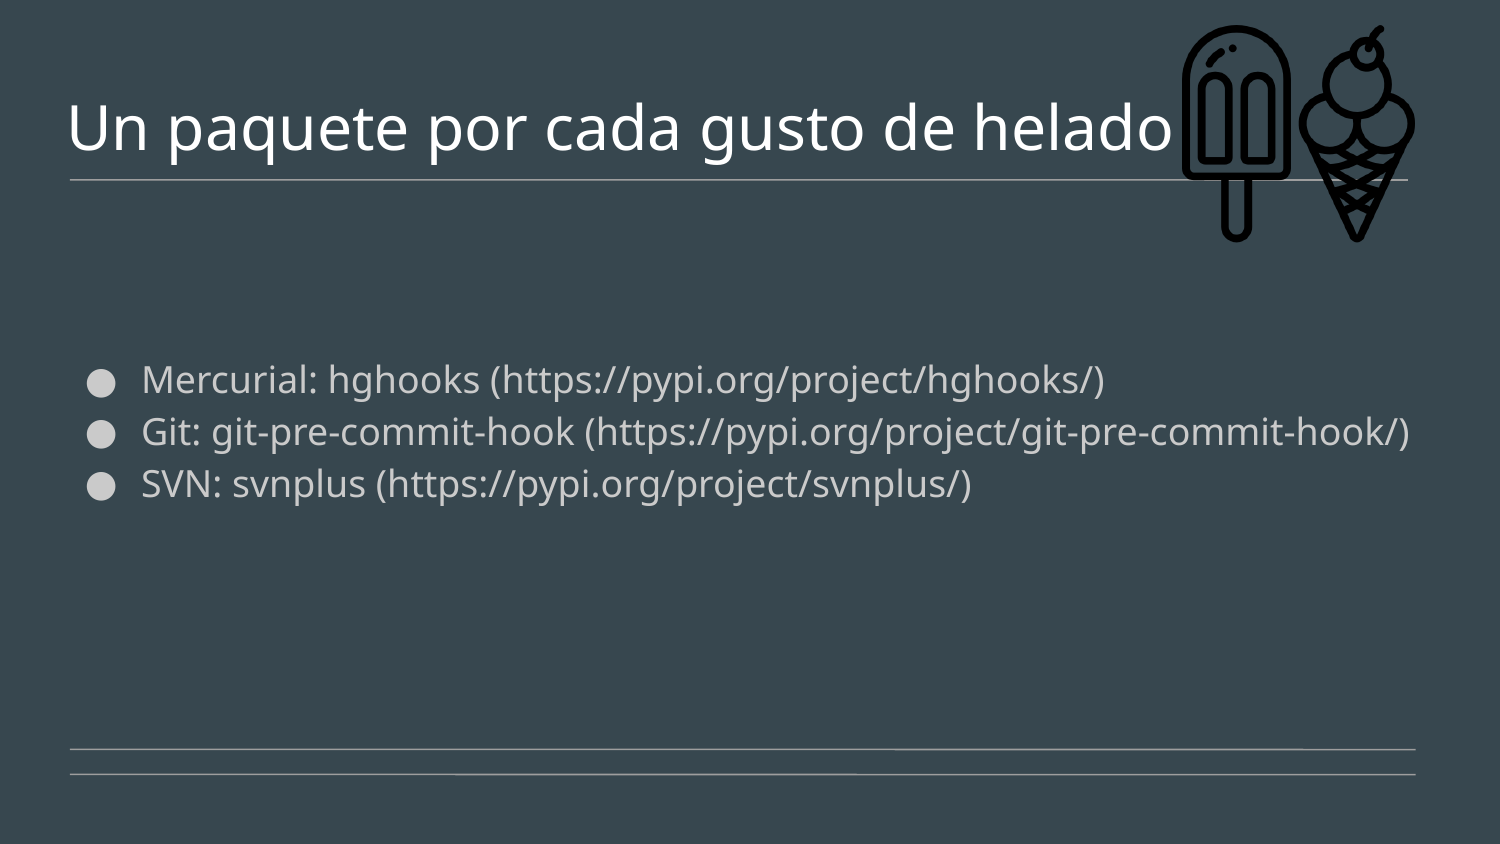

# Un paquete por cada gusto de helado
Mercurial: hghooks (https://pypi.org/project/hghooks/)
Git: git-pre-commit-hook (https://pypi.org/project/git-pre-commit-hook/)
SVN: svnplus (https://pypi.org/project/svnplus/)